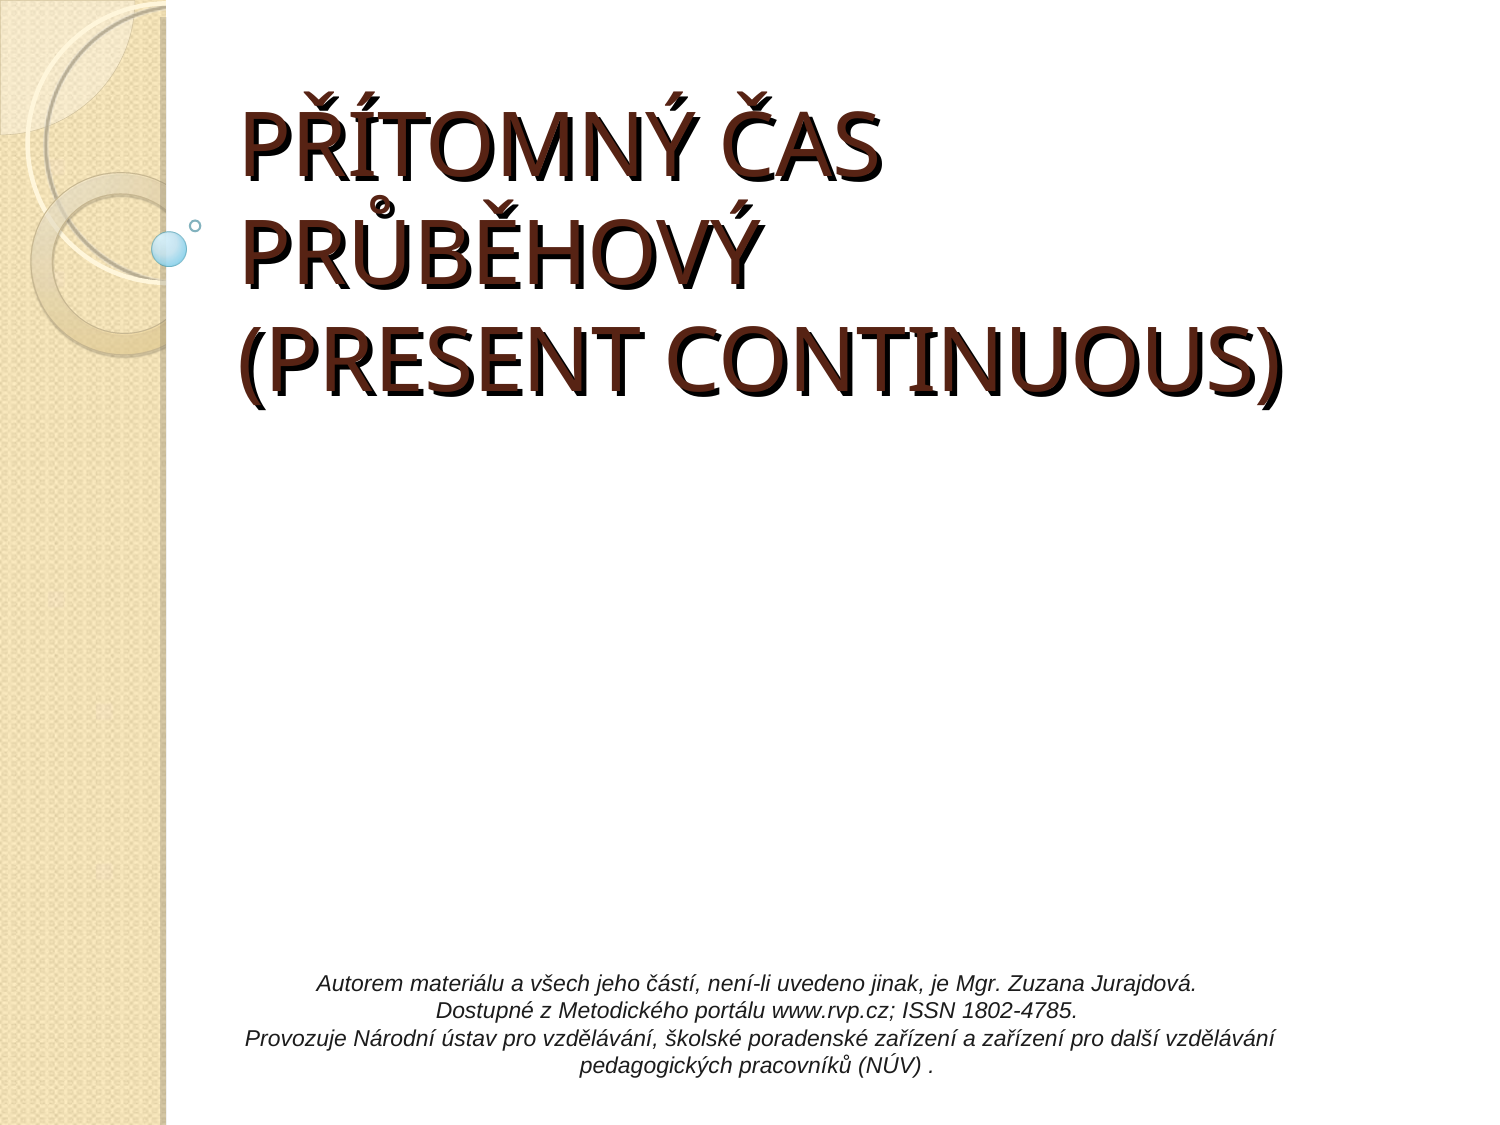

# PŘÍTOMNÝ ČAS PRŮBĚHOVÝ (PRESENT CONTINUOUS)
Autorem materiálu a všech jeho částí, není-li uvedeno jinak, je Mgr. Zuzana Jurajdová.
Dostupné z Metodického portálu www.rvp.cz; ISSN 1802-4785.
 Provozuje Národní ústav pro vzdělávání, školské poradenské zařízení a zařízení pro další vzdělávání pedagogických pracovníků (NÚV) .